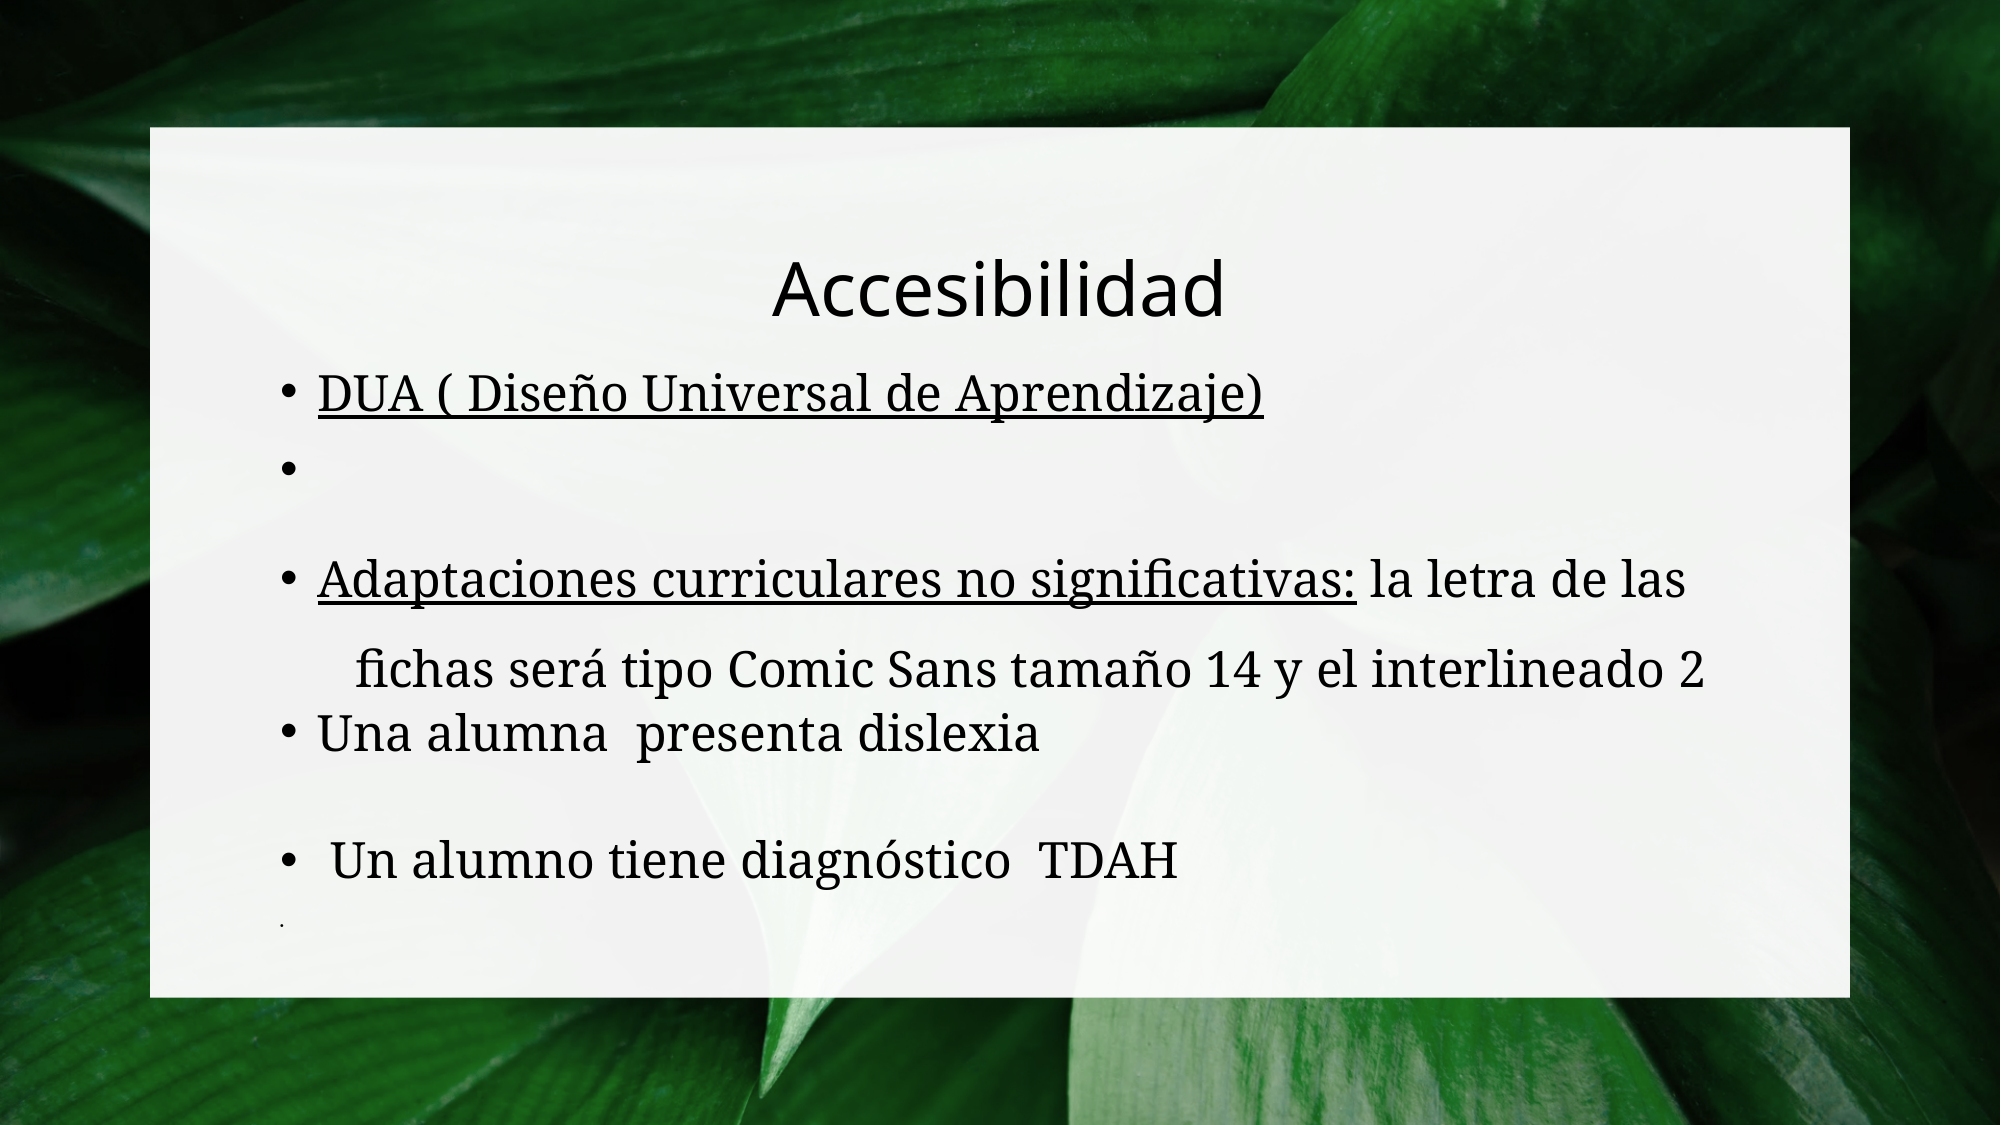

# Accesibilidad
DUA ( Diseño Universal de Aprendizaje)
Adaptaciones curriculares no significativas: la letra de las fichas será tipo Comic Sans tamaño 14 y el interlineado 2
Una alumna presenta dislexia
 Un alumno tiene diagnóstico TDAH